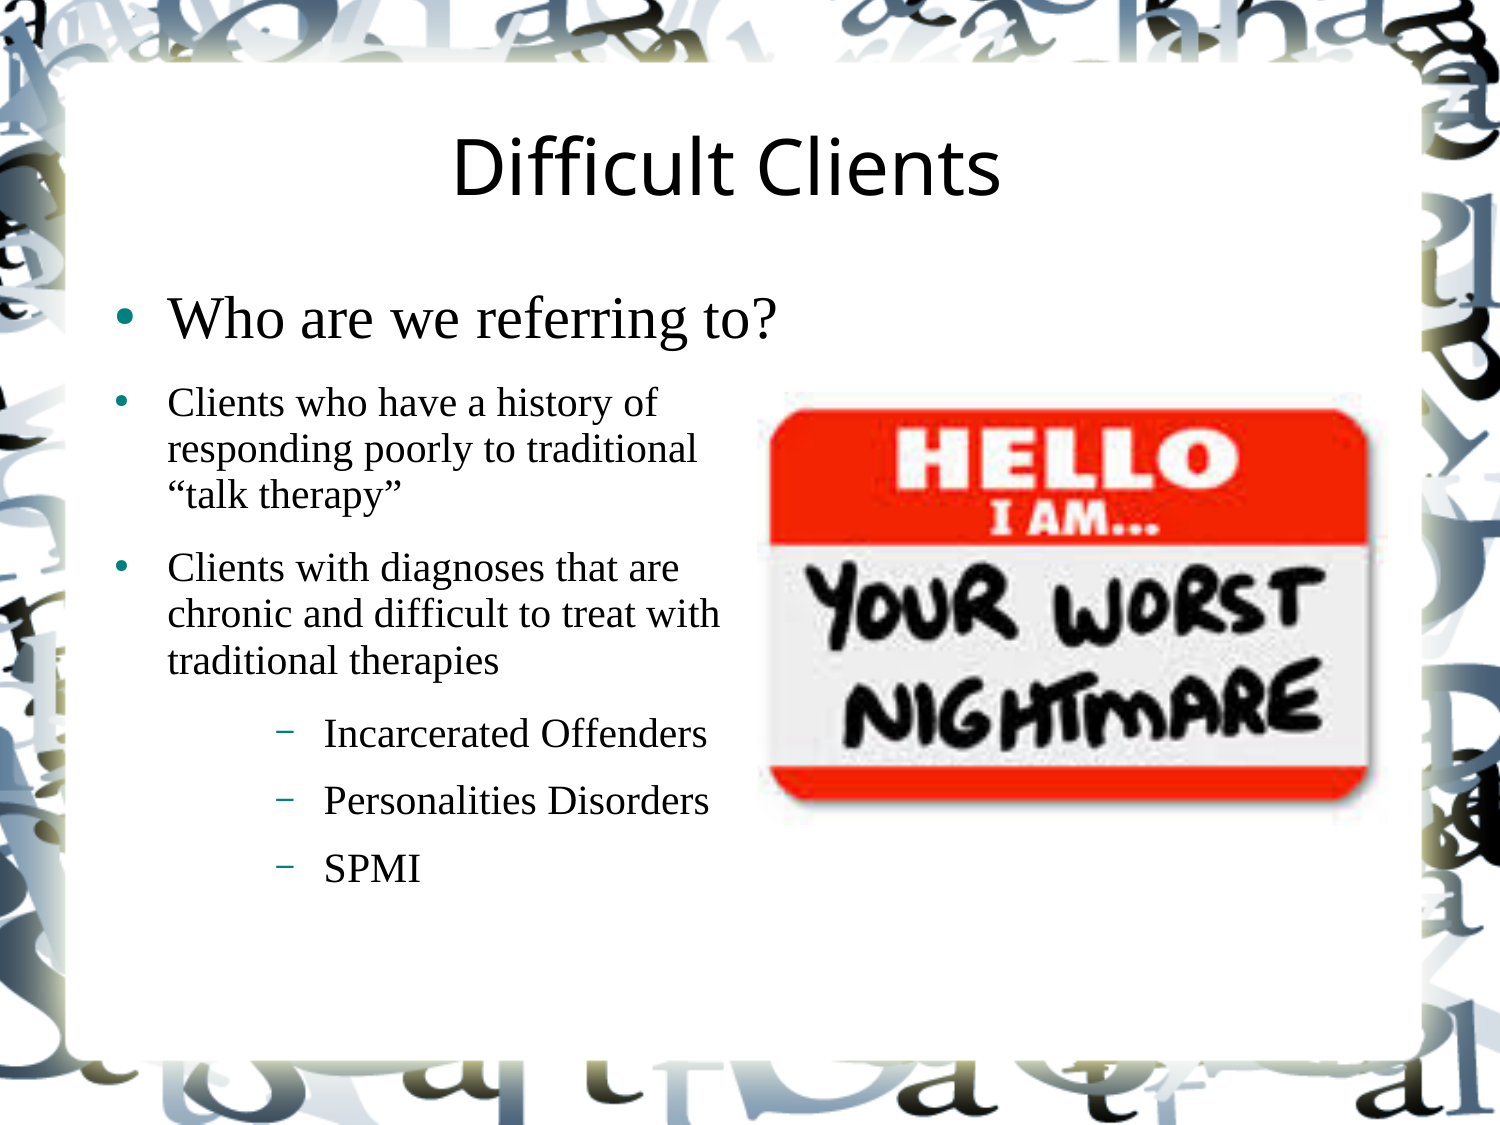

# Difficult Clients
Who are we referring to?
Clients who have a history of responding poorly to traditional “talk therapy”
Clients with diagnoses that are chronic and difficult to treat with traditional therapies
Incarcerated Offenders
Personalities Disorders
SPMI